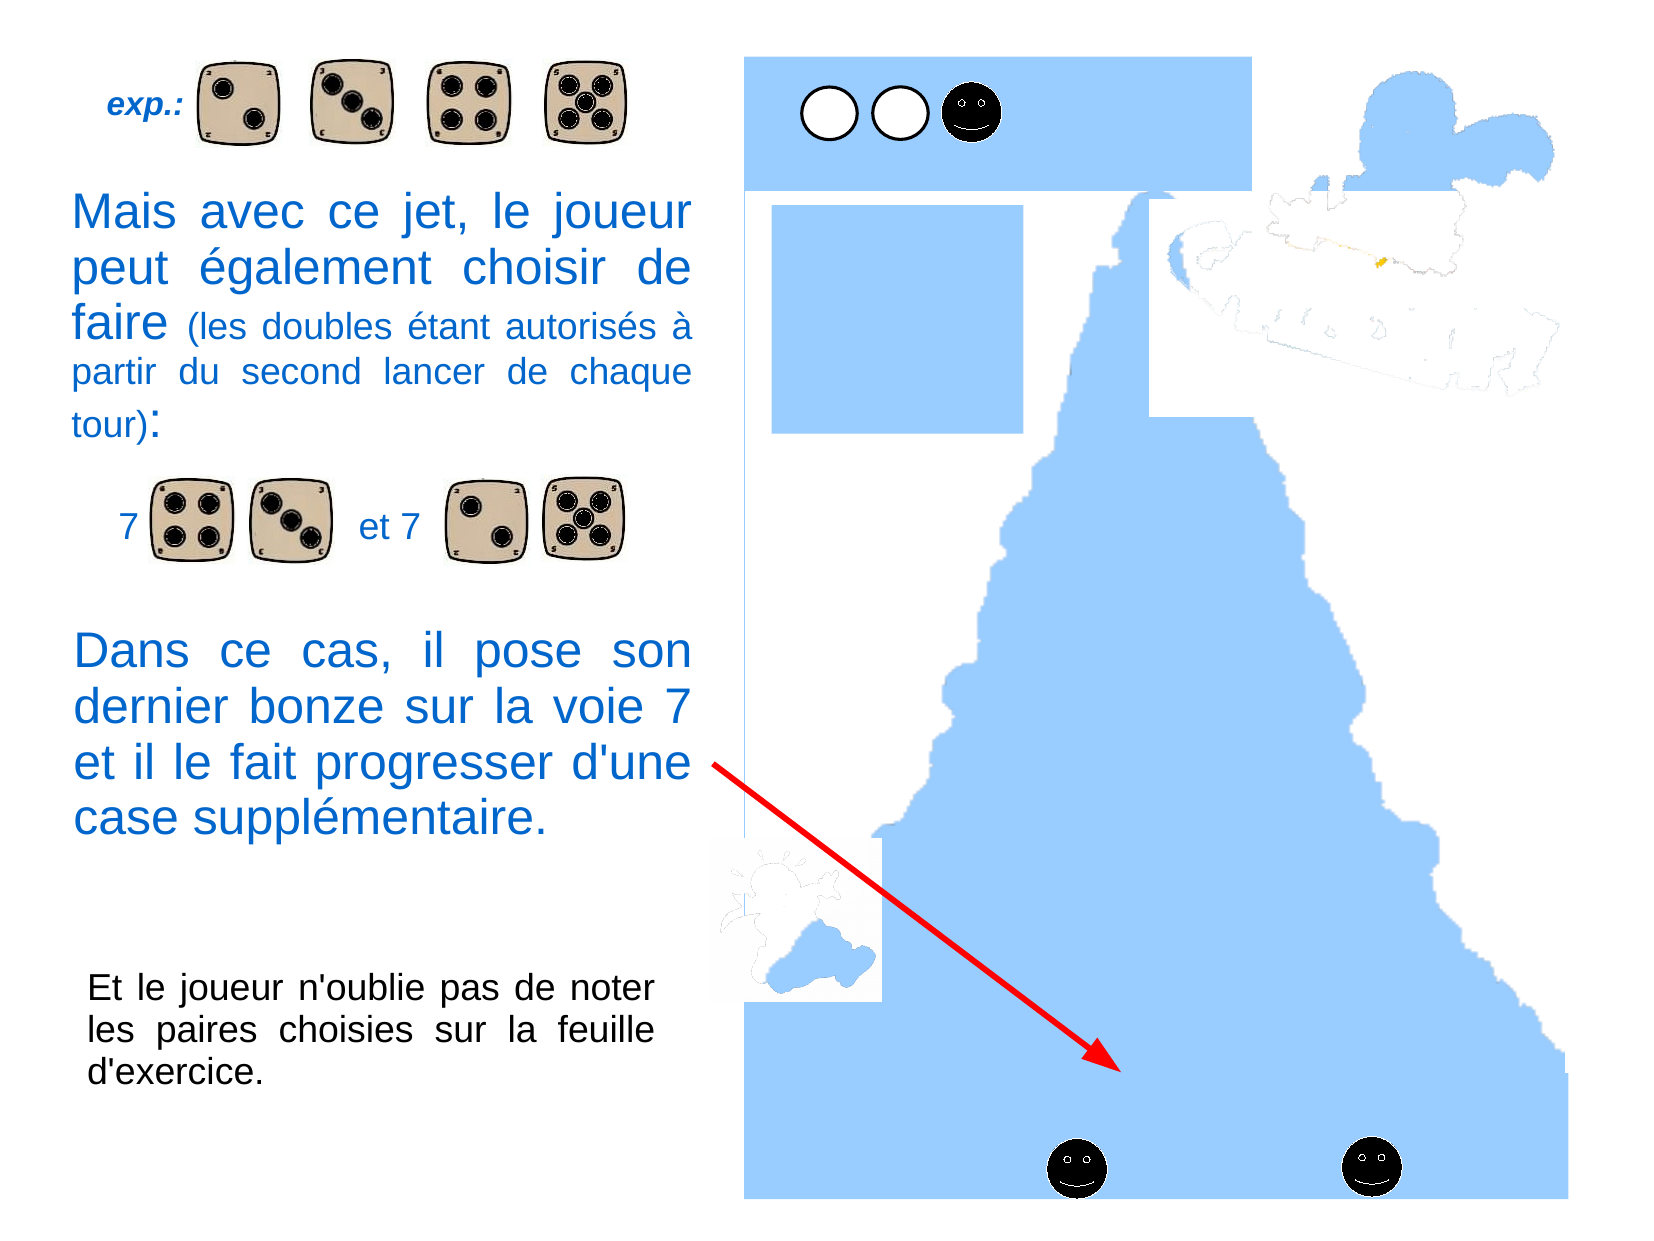

exp.:
Mais avec ce jet, le joueur peut également choisir de faire (les doubles étant autorisés à partir du second lancer de chaque tour):
7 et 7
Dans ce cas, il pose son dernier bonze sur la voie 7 et il le fait progresser d'une case supplémentaire.
Et le joueur n'oublie pas de noter les paires choisies sur la feuille d'exercice.